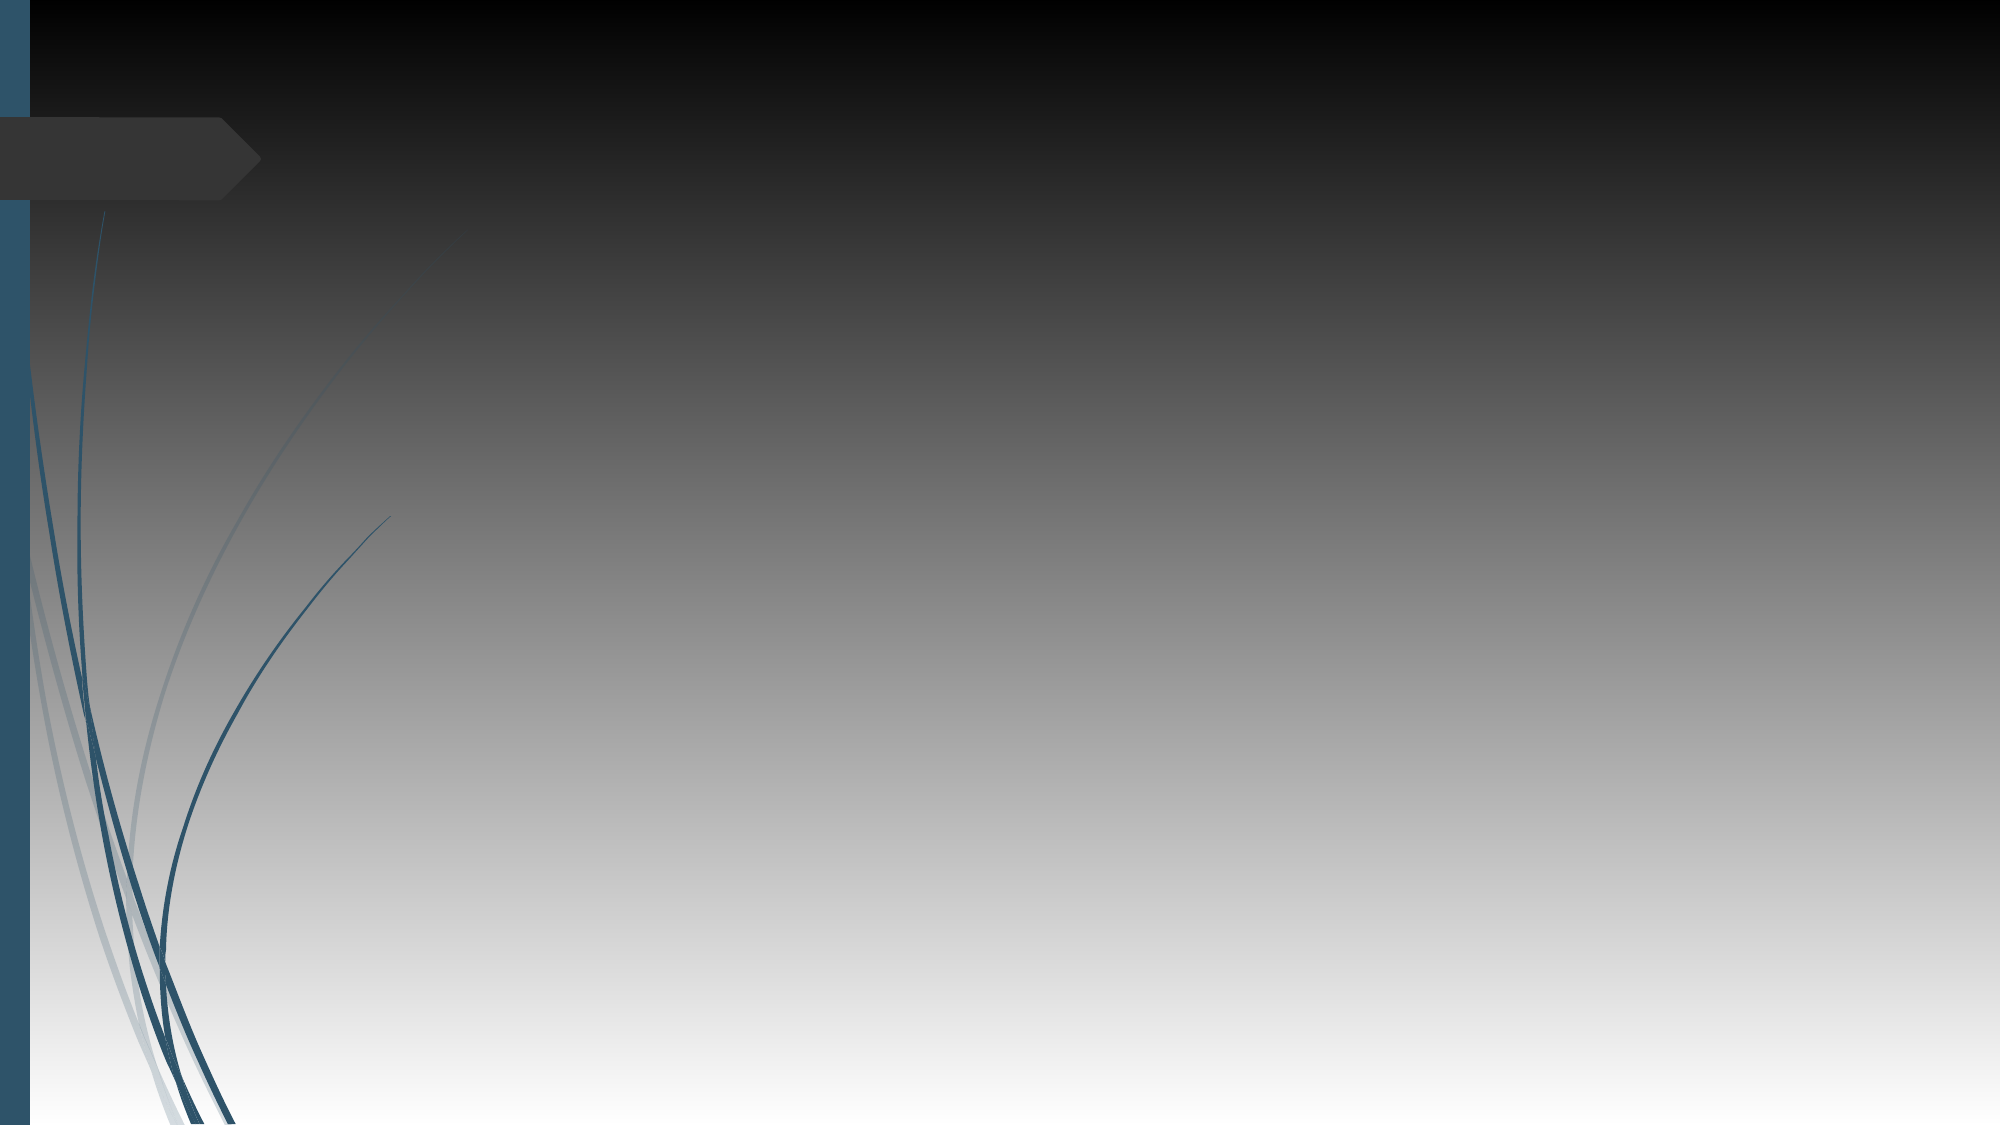

TÉCNICAS
Observación sistemática
Situaciones orales
Desarrollo
Ejercicios prácticos
PROCEMIENTO MEDIANTE EL CUAL SE VA A LLEVAR A CABO LA EVALUACIÓN
Pruebas escrita:
Objetiva